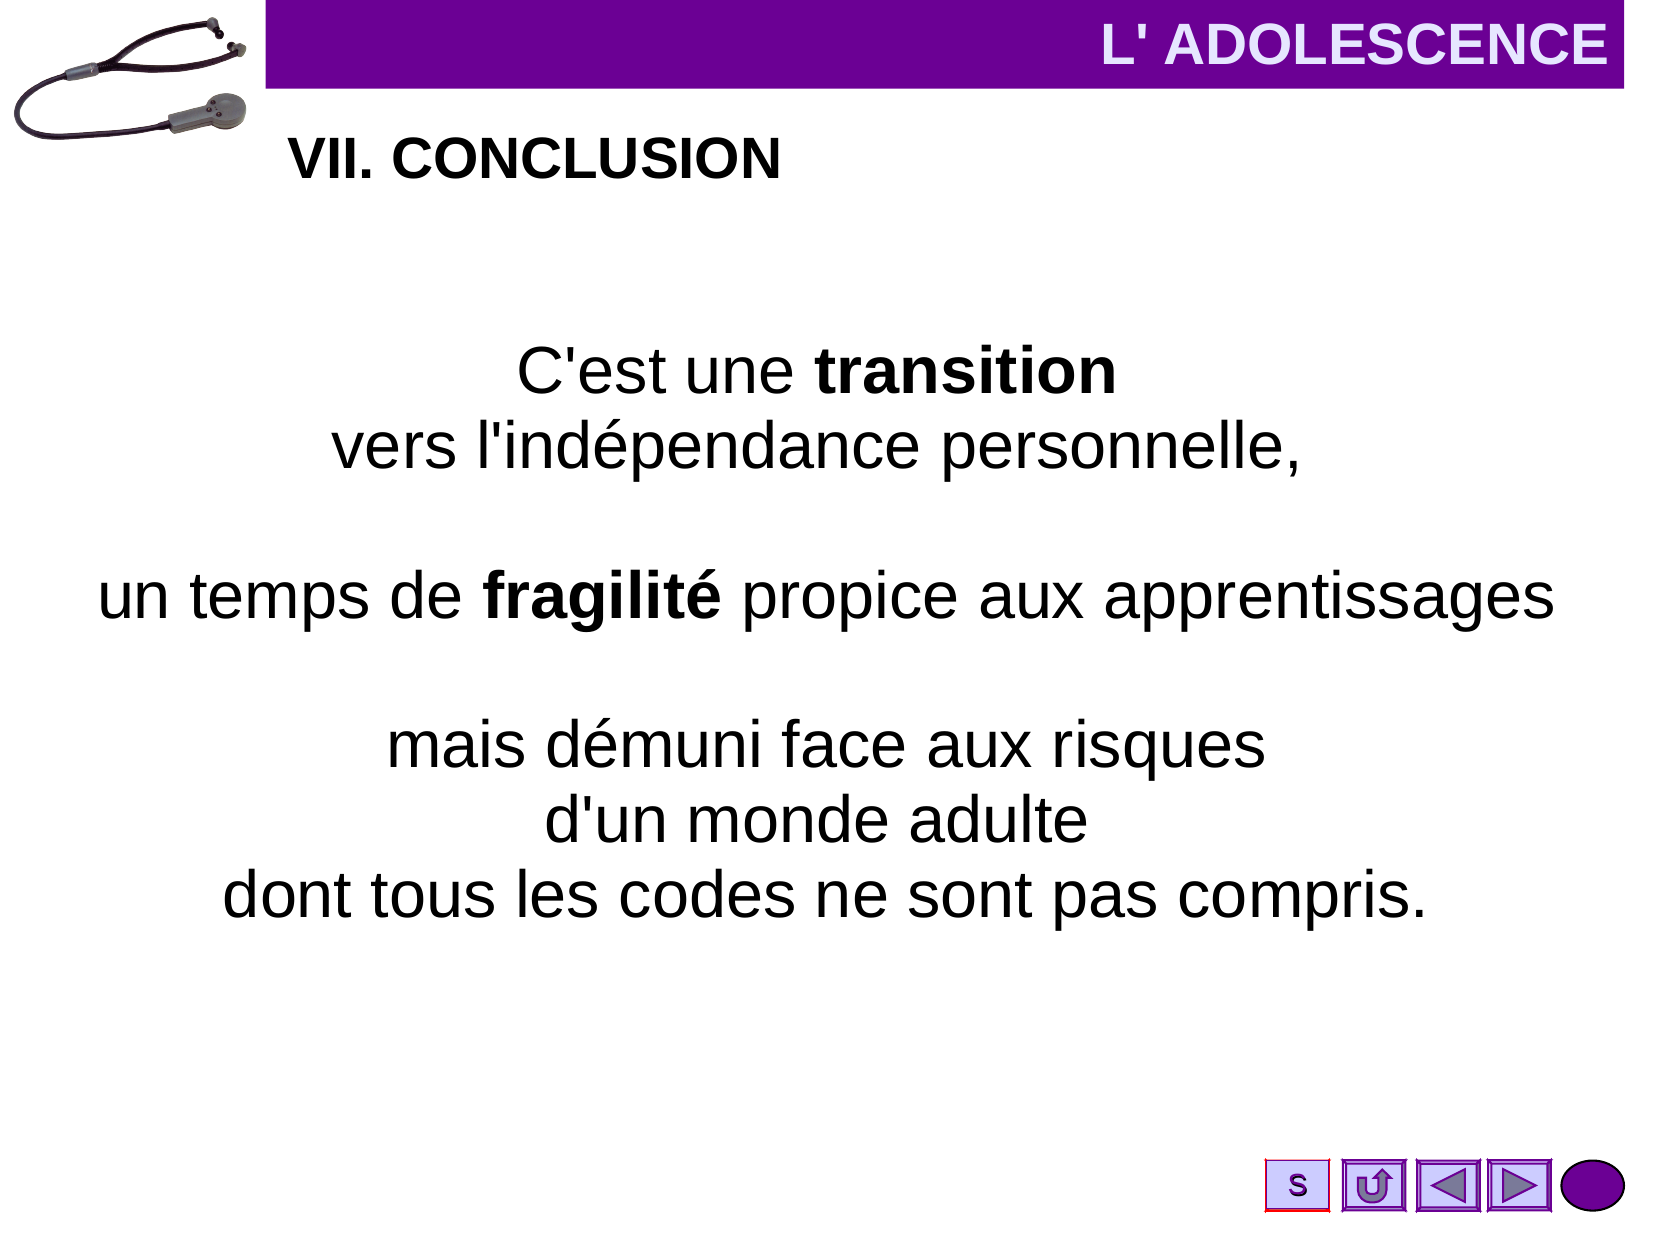

L' ADOLESCENCE
VII. CONCLUSION
C'est une transition
vers l'indépendance personnelle,
un temps de fragilité propice aux apprentissages
 mais démuni face aux risques
d'un monde adulte
dont tous les codes ne sont pas compris.